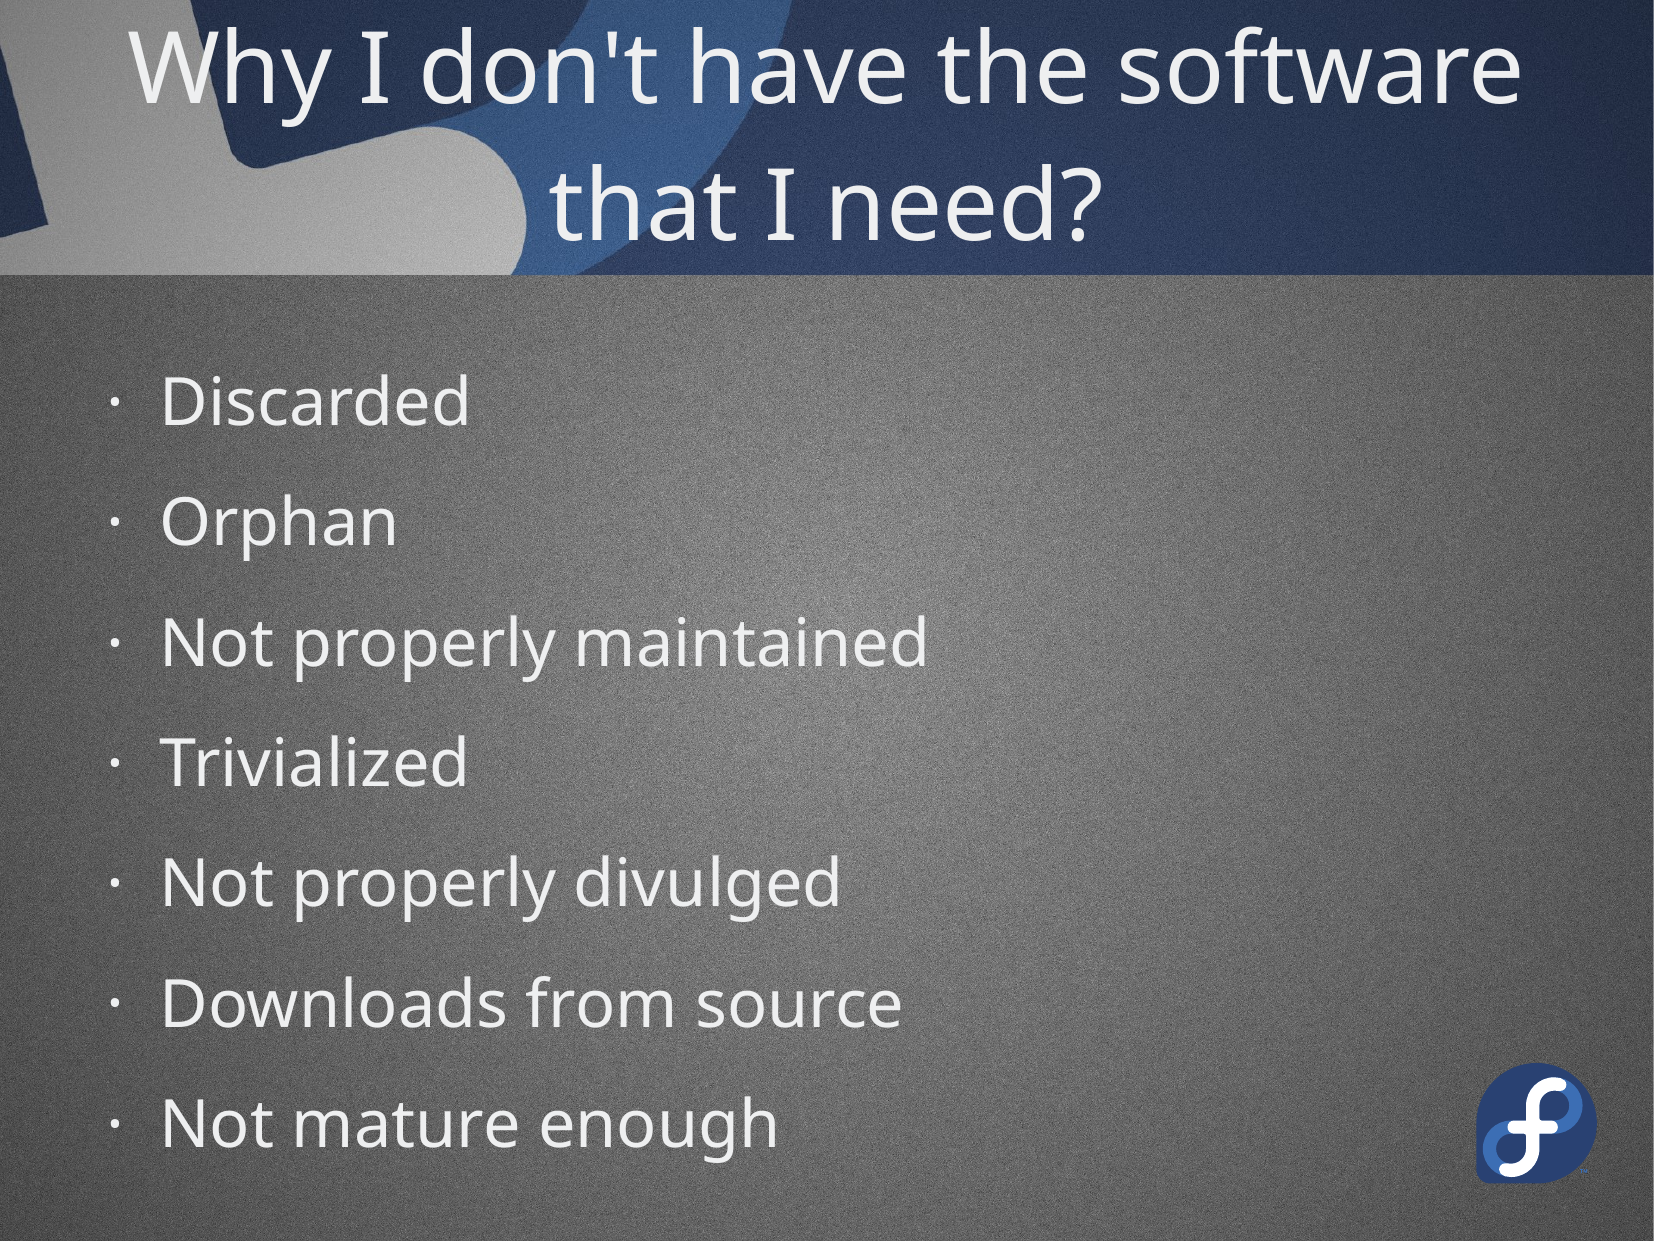

# Why I don't have the software that I need?
Discarded
Orphan
Not properly maintained
Trivialized
Not properly divulged
Downloads from source
Not mature enough